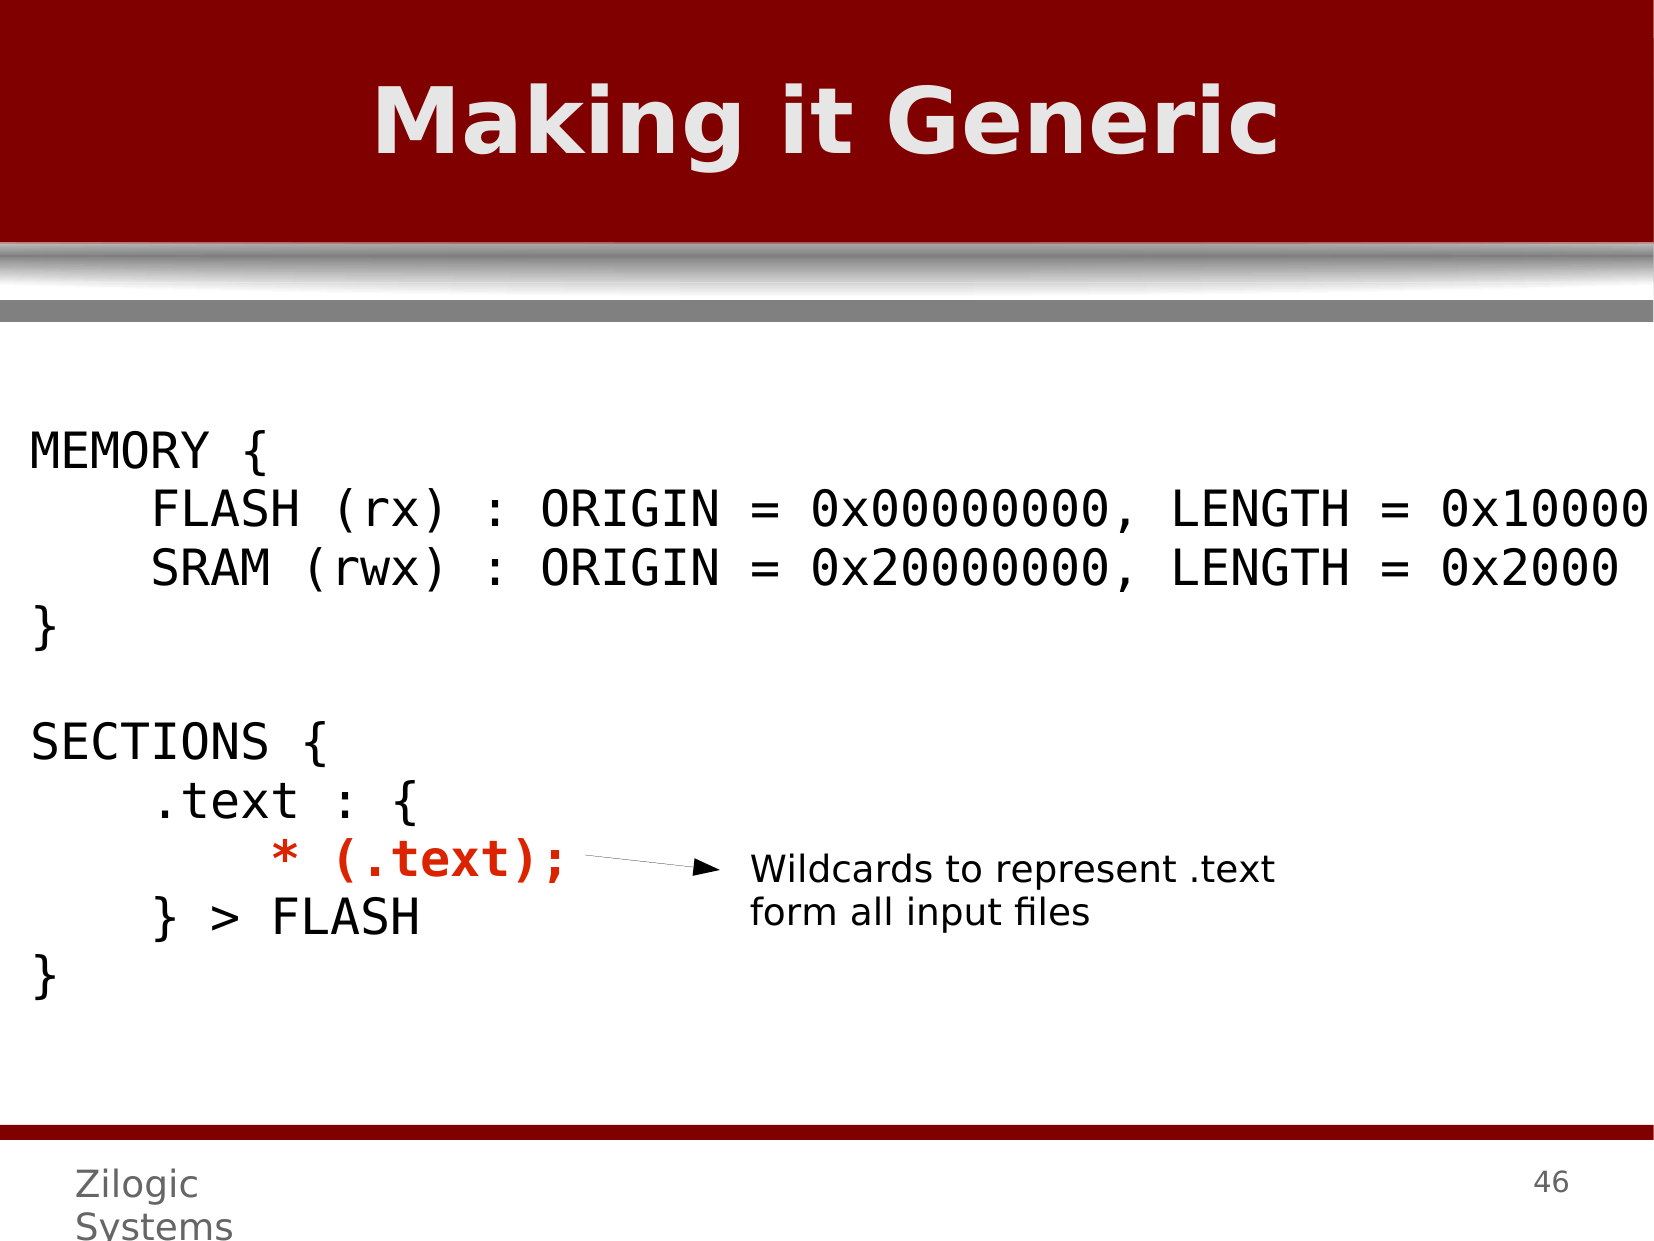

# Making it Generic
MEMORY {
 FLASH (rx) : ORIGIN = 0x00000000, LENGTH = 0x10000
 SRAM (rwx) : ORIGIN = 0x20000000, LENGTH = 0x2000
}
SECTIONS {
 .text : {
 * (.text);
 } > FLASH
}
Wildcards to represent .text
form all input files
46